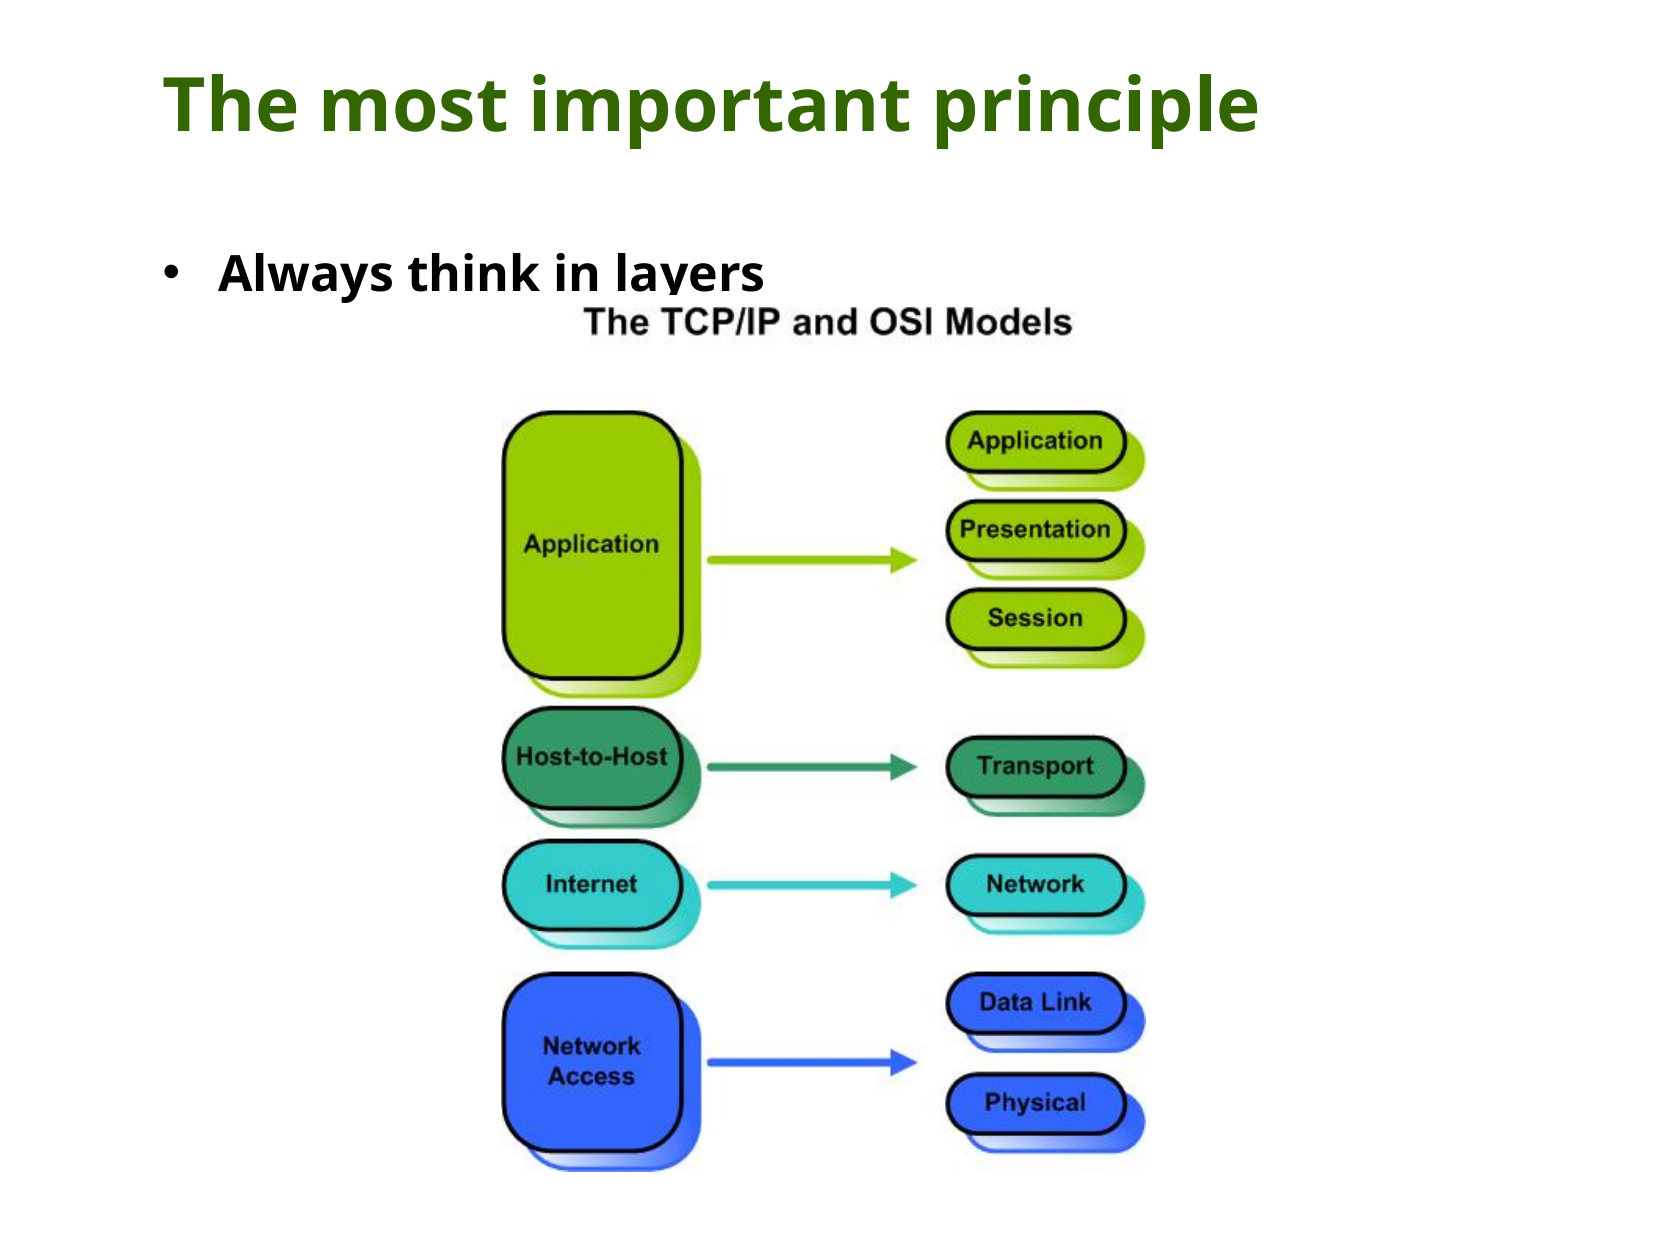

# The most important principle
Always think in layers